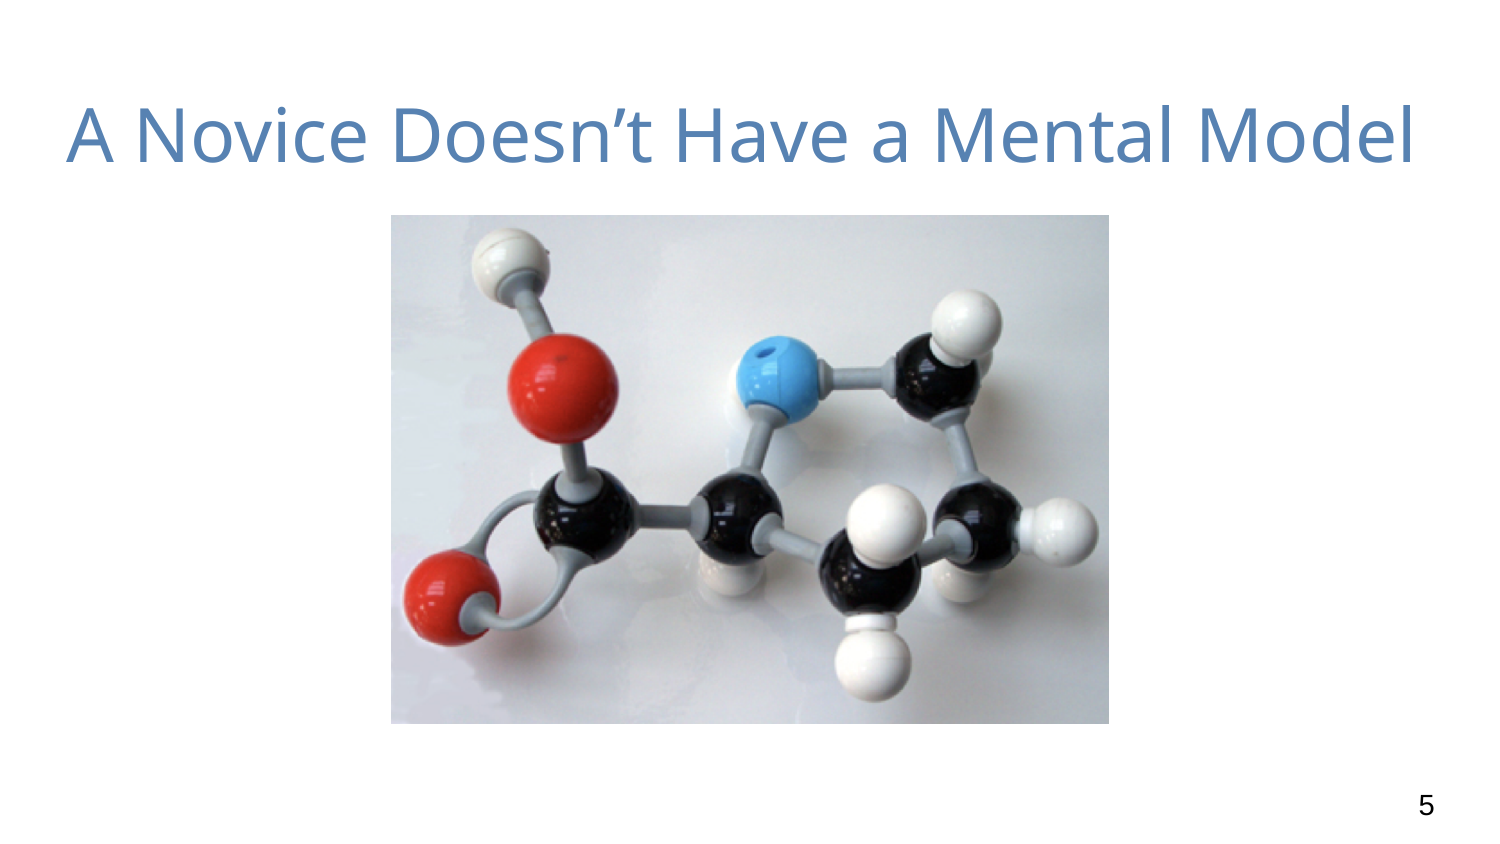

# A Novice Doesn’t Have a Mental Model